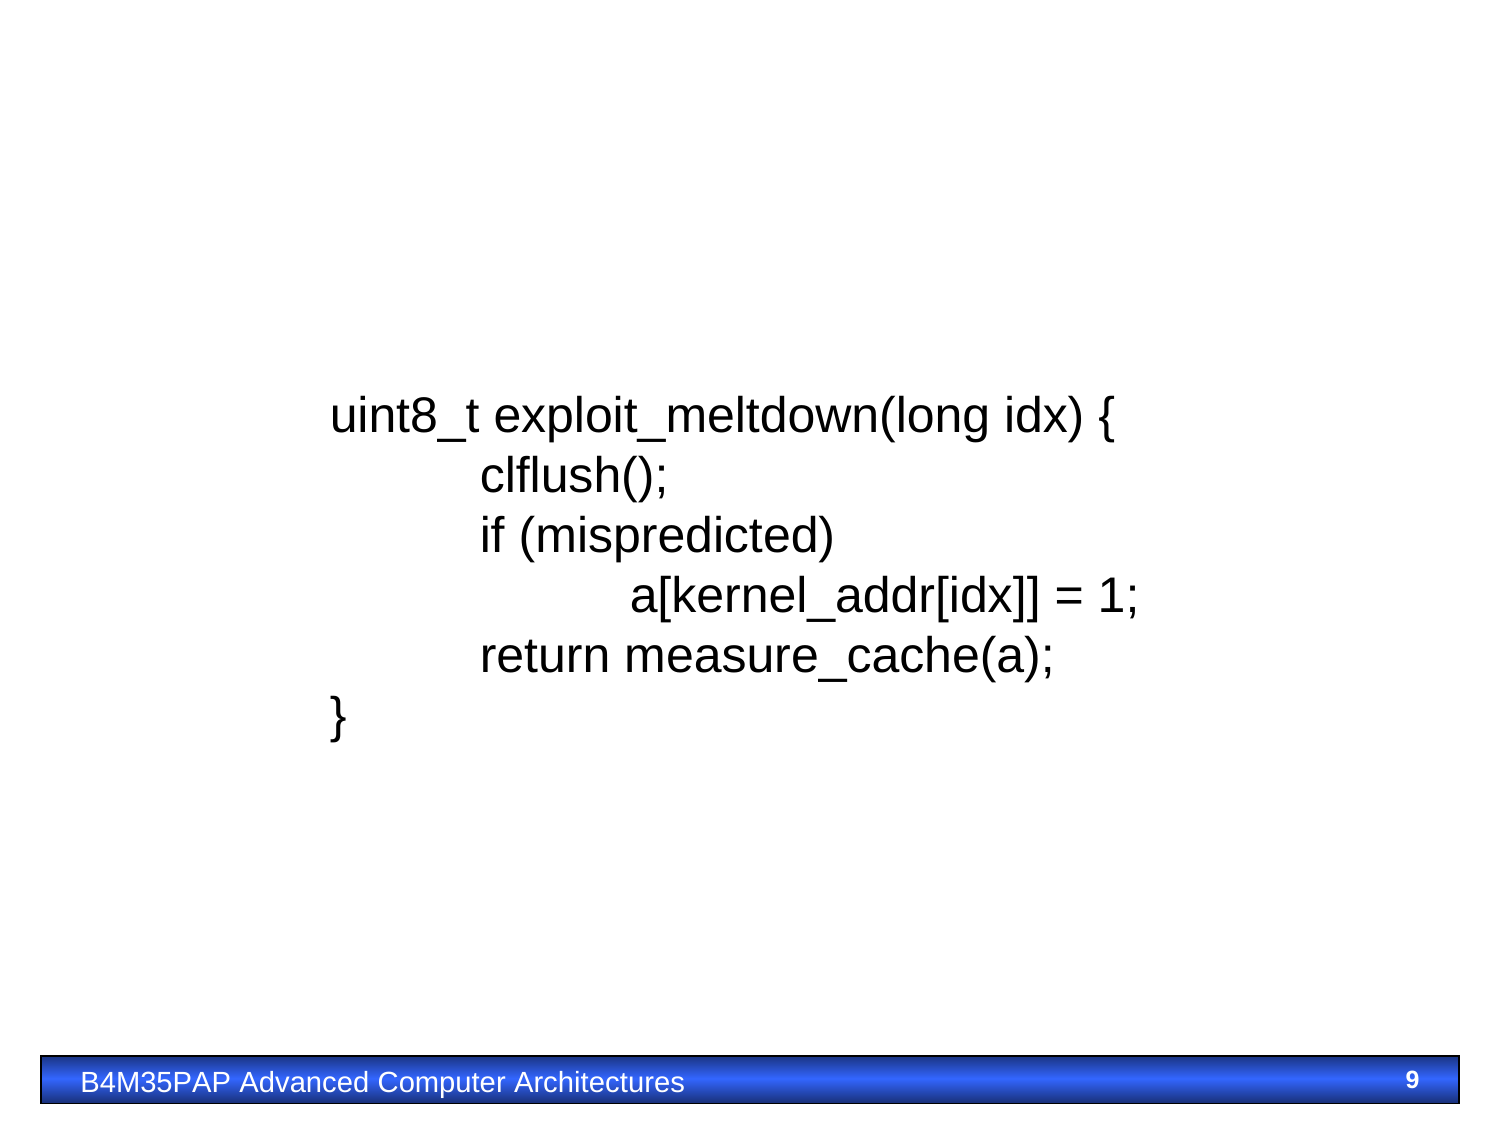

uint8_t exploit_meltdown(long idx) {
	clflush();
	if (mispredicted)
		a[kernel_addr[idx]] = 1;
	return measure_cache(a);
}